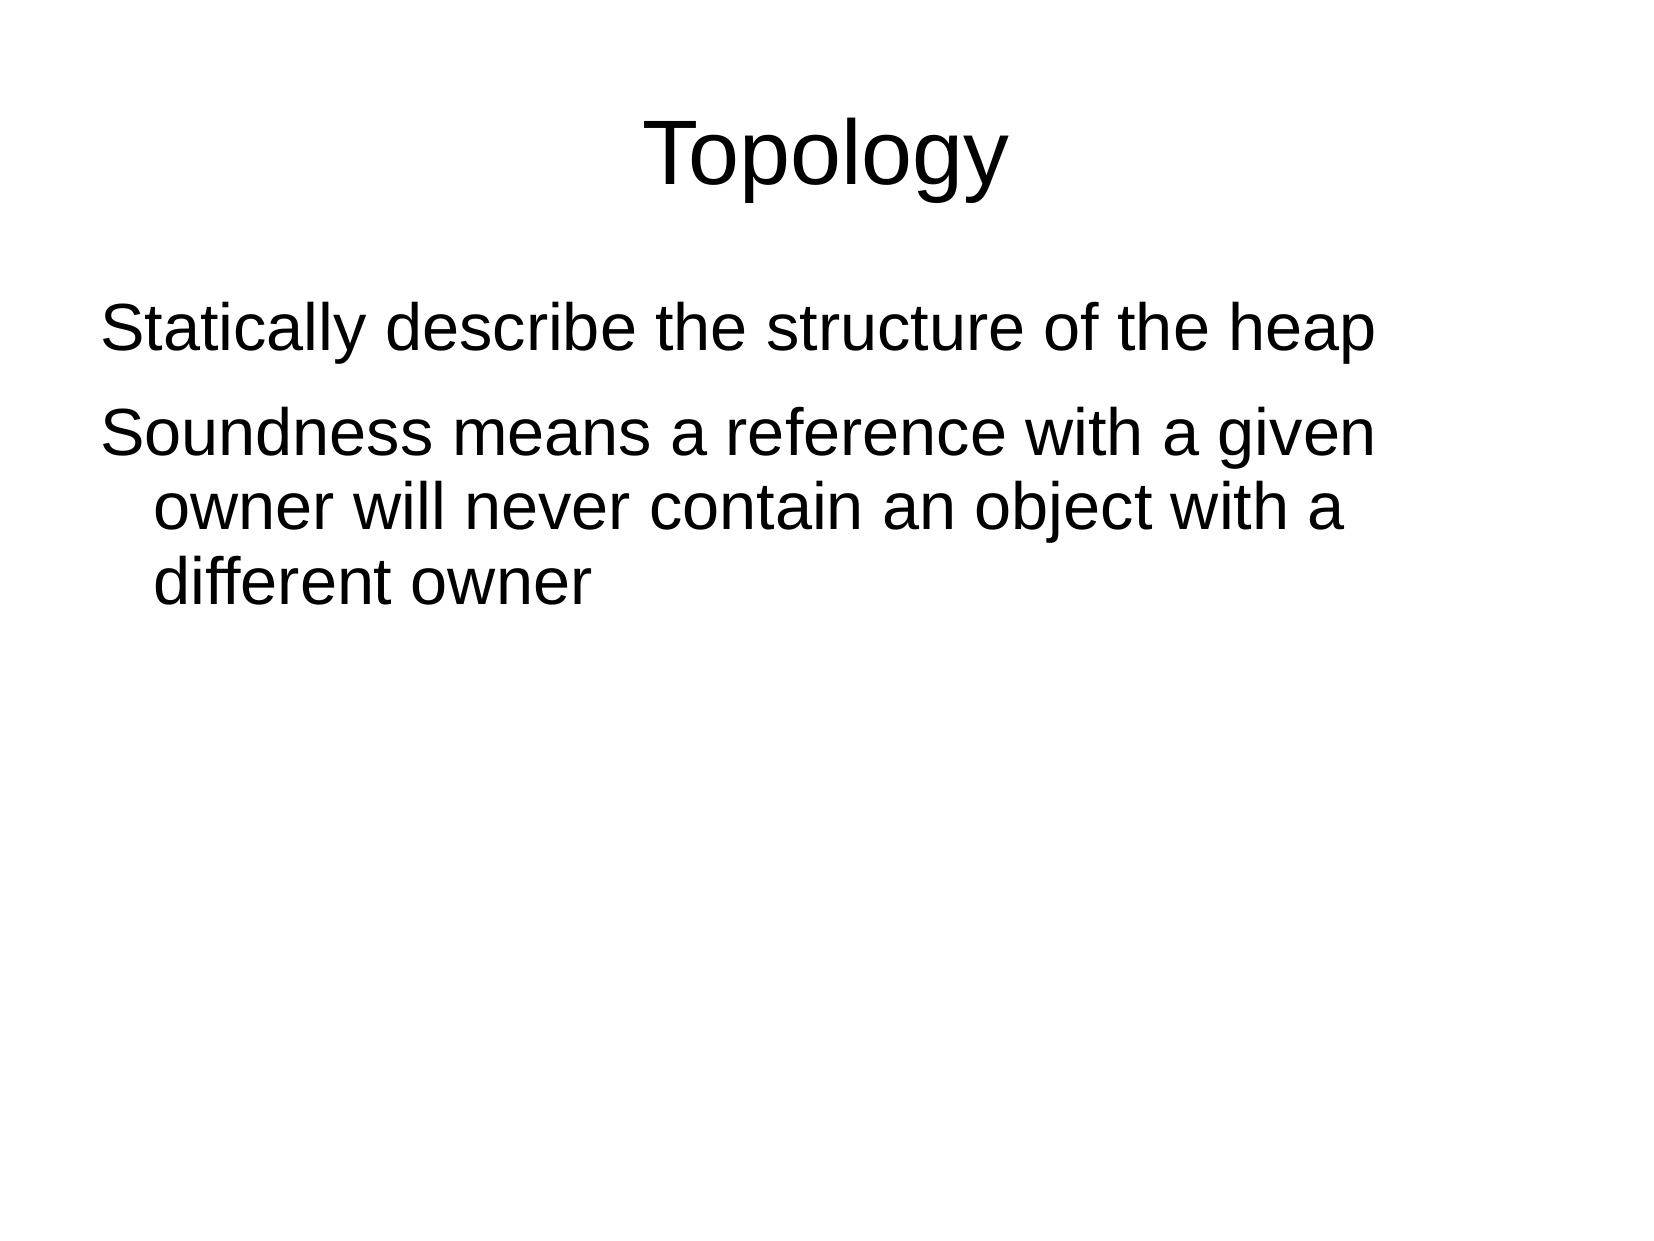

# Topology
Statically describe the structure of the heap
Soundness means a reference with a given owner will never contain an object with a different owner